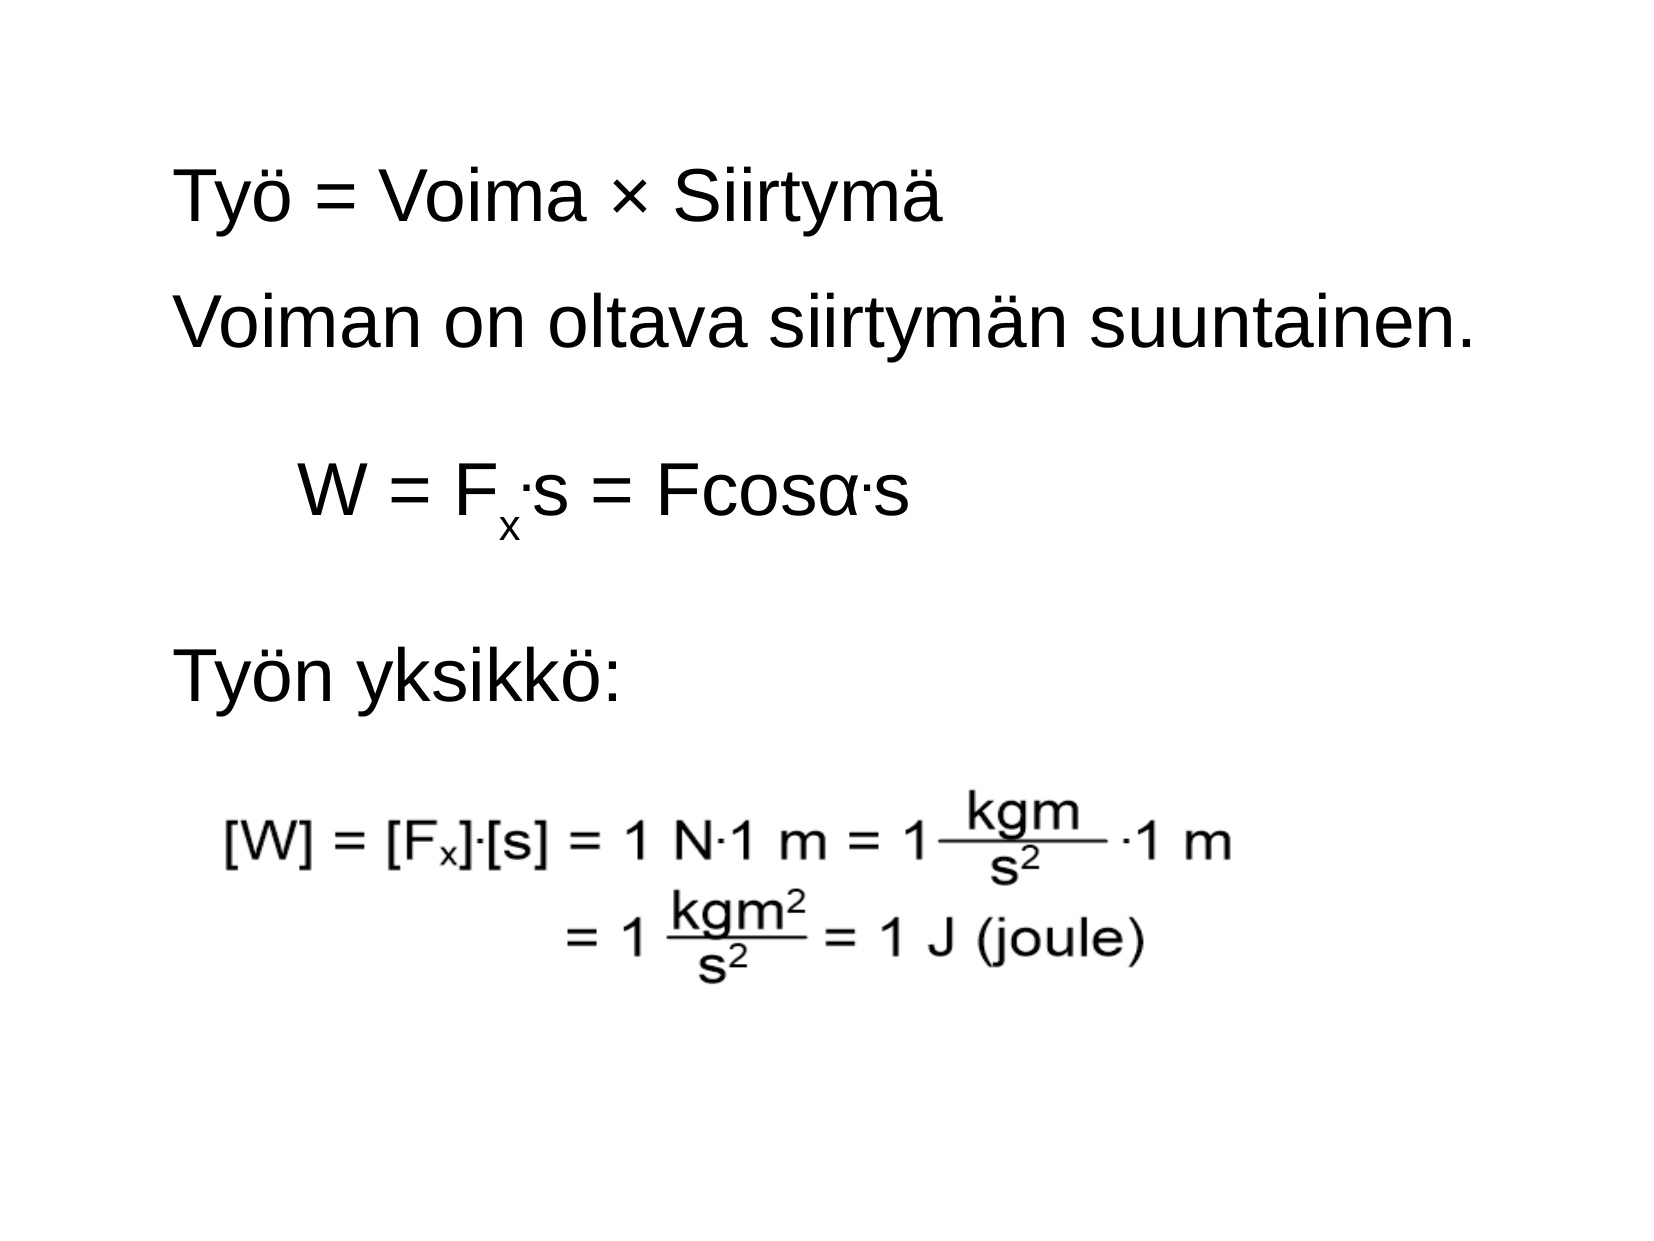

Työ = Voima × Siirtymä
Voiman on oltava siirtymän suuntainen.
 W = Fx.s = Fcosα.s
Työn yksikkö: